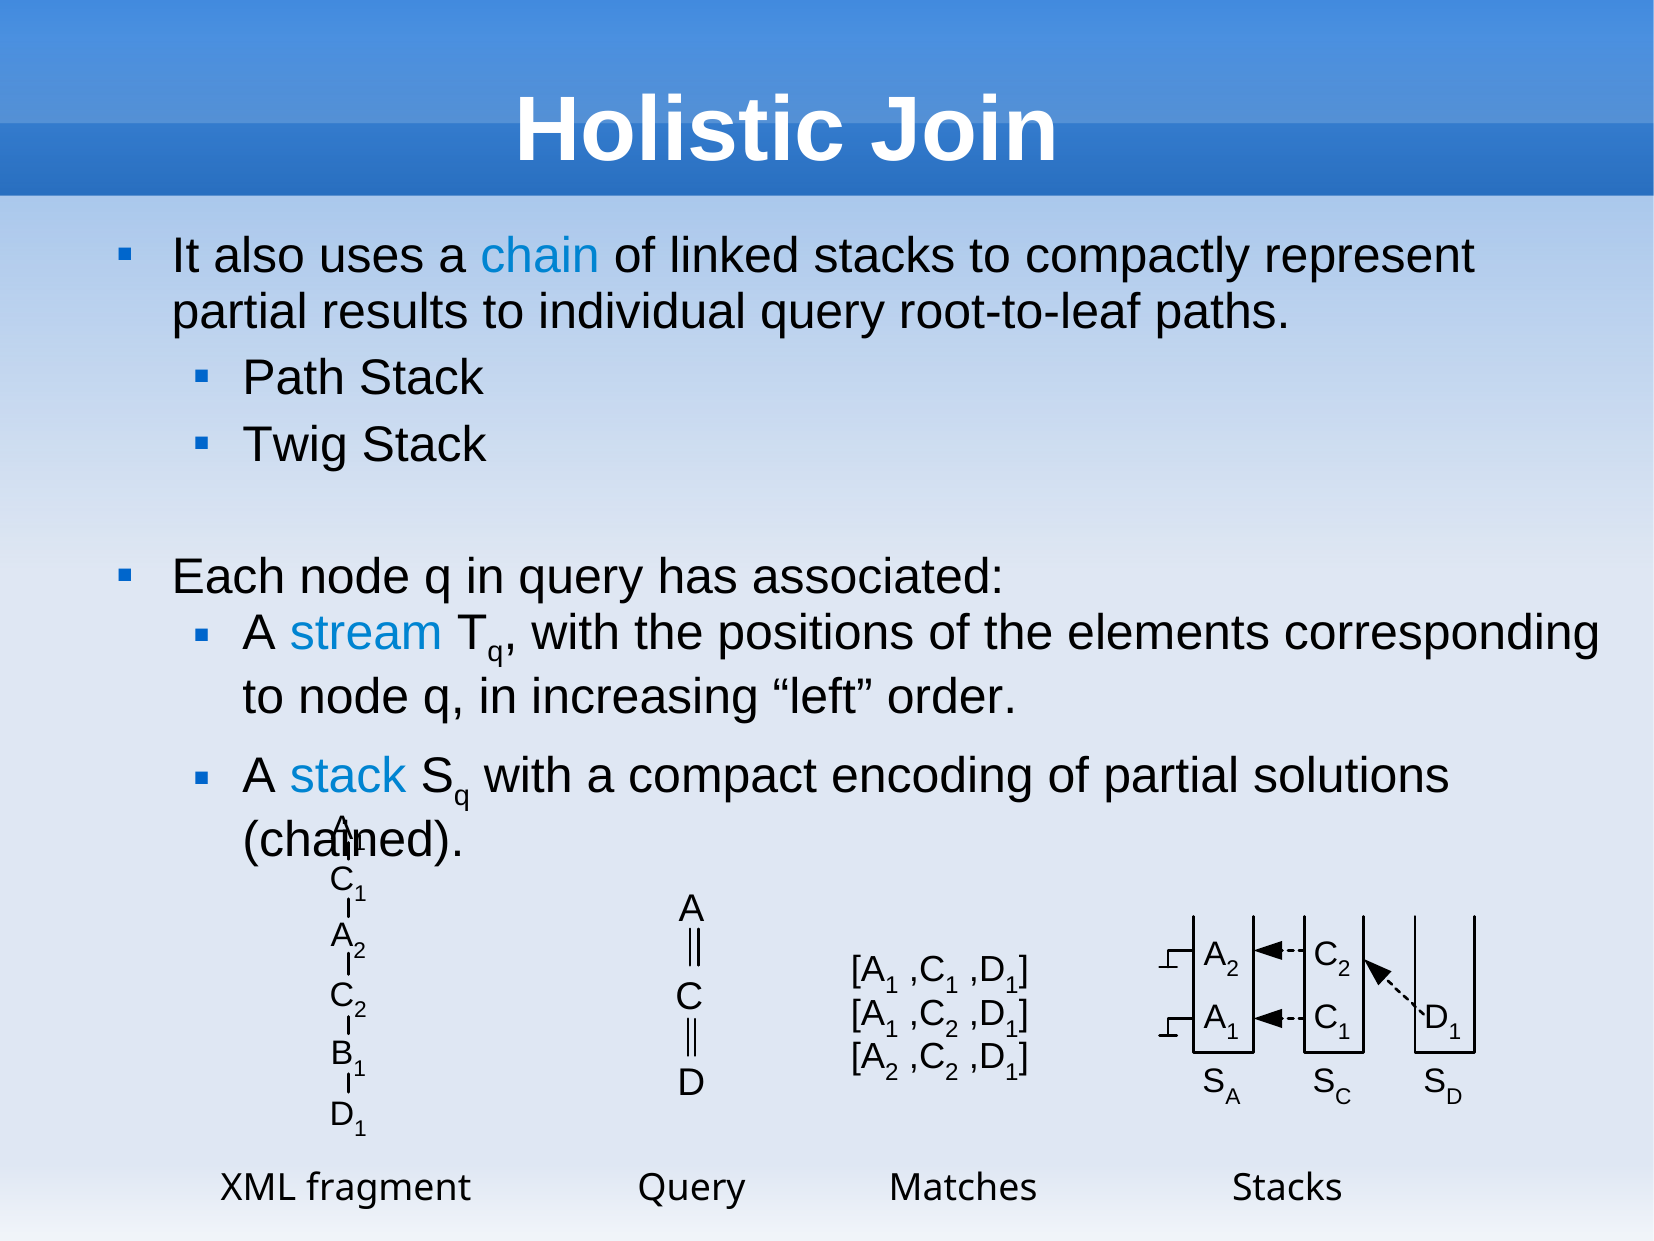

# Holistic Join
It also uses a chain of linked stacks to compactly represent partial results to individual query root-to-leaf paths.
Path Stack
Twig Stack
Each node q in query has associated:
A stream Tq, with the positions of the elements corresponding to node q, in increasing “left” order.
A stack Sq with a compact encoding of partial solutions (chained).
XML fragment	 Query	 Matches Stacks